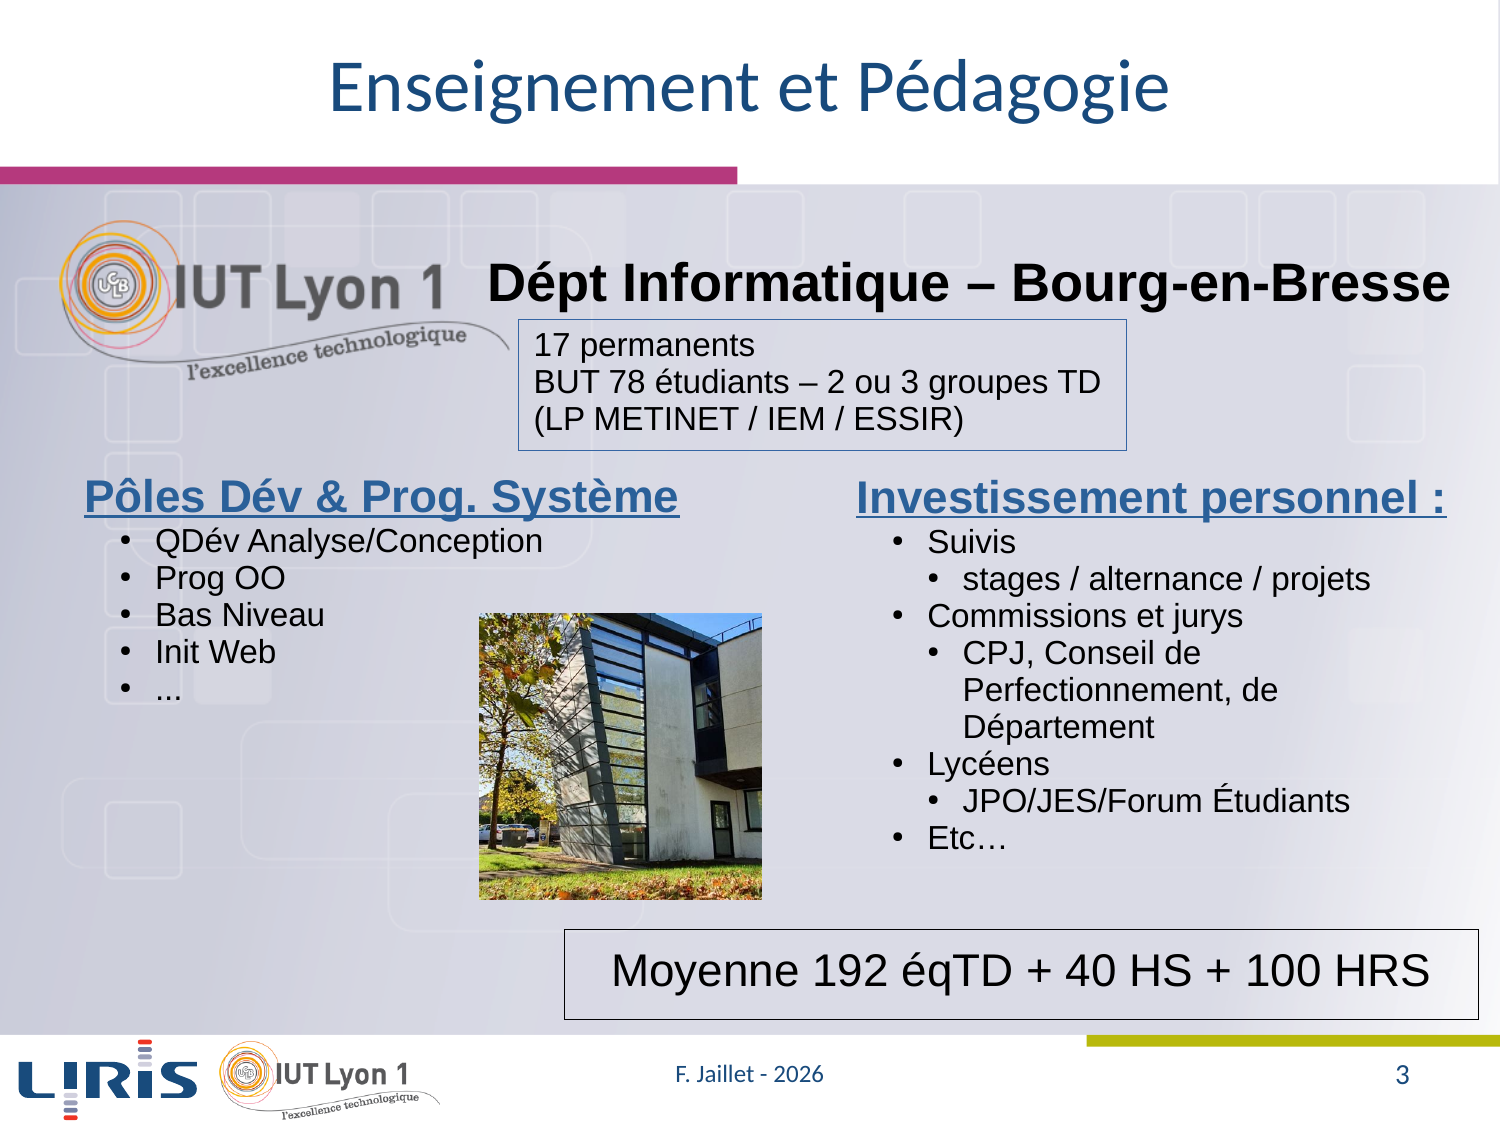

# Enseignement et Pédagogie
Dépt Informatique – Bourg-en-Bresse
17 permanents
BUT 78 étudiants – 2 ou 3 groupes TD
(LP METINET / IEM / ESSIR)
Pôles Dév & Prog. Système
QDév Analyse/Conception
Prog OO
Bas Niveau
Init Web
...
Investissement personnel :
Suivis
stages / alternance / projets
Commissions et jurys
CPJ, Conseil de Perfectionnement, de Département
Lycéens
JPO/JES/Forum Étudiants
Etc…
Moyenne 192 éqTD + 40 HS + 100 HRS
F. Jaillet - 2026